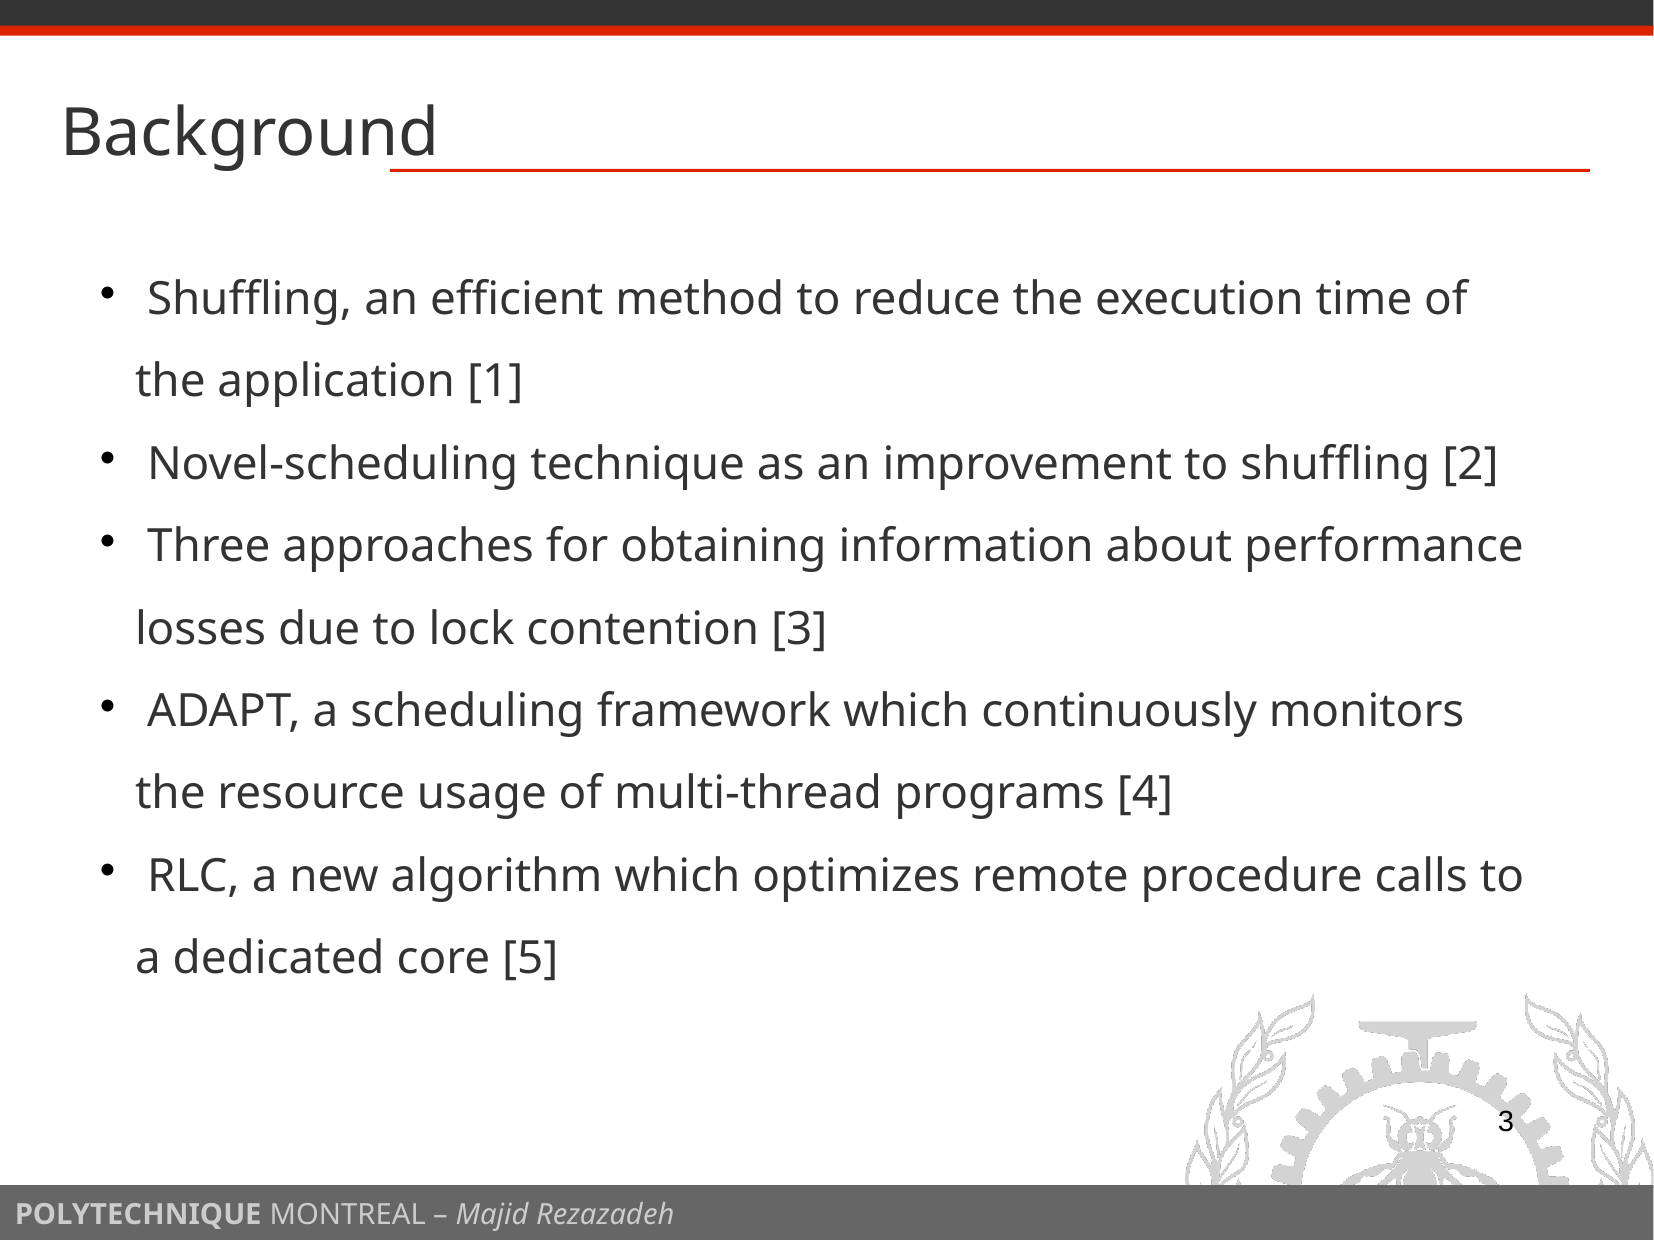

Background
 Shuffling, an efficient method to reduce the execution time of the application [1]
 Novel-scheduling technique as an improvement to shuffling [2]
 Three approaches for obtaining information about performance losses due to lock contention [3]
 ADAPT, a scheduling framework which continuously monitors the resource usage of multi-thread programs [4]
 RLC, a new algorithm which optimizes remote procedure calls to a dedicated core [5]
3
POLYTECHNIQUE MONTREAL – Majid Rezazadeh